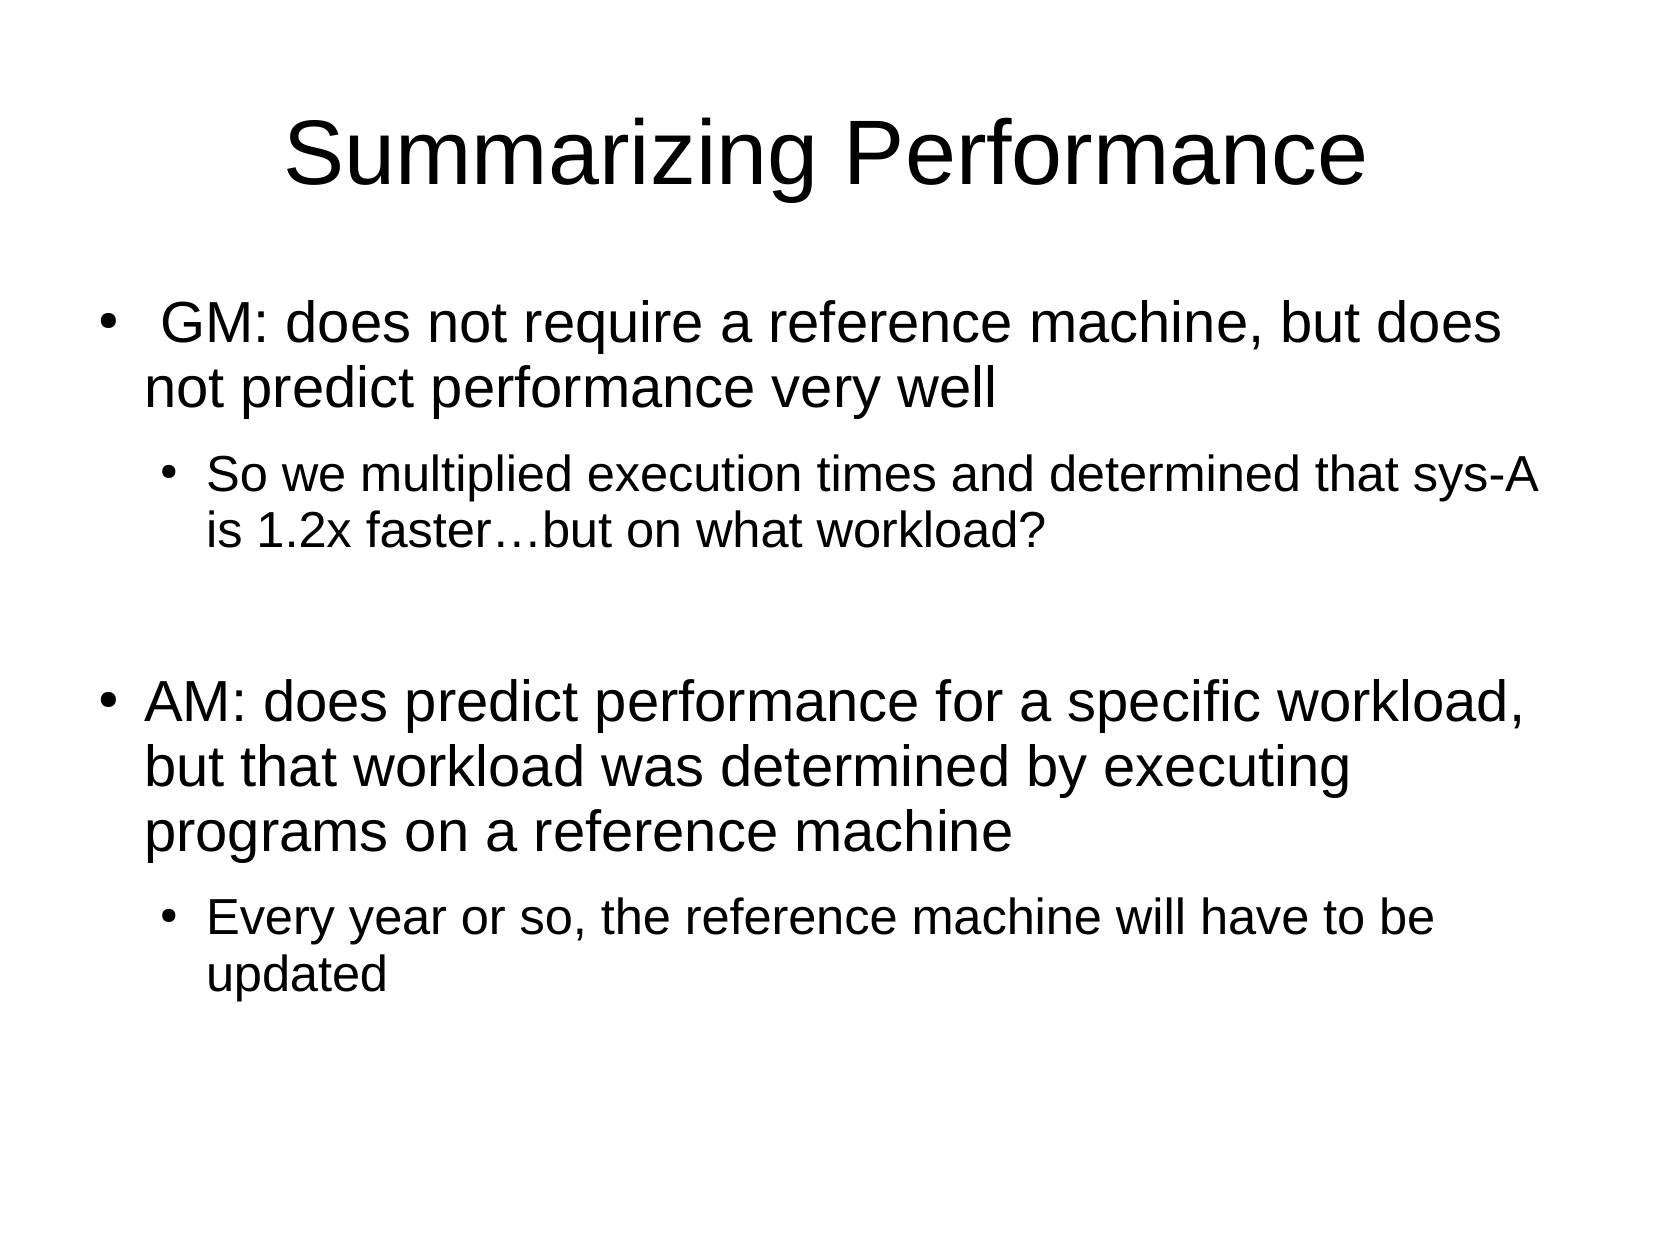

# Summarizing Performance
 GM: does not require a reference machine, but does not predict performance very well
So we multiplied execution times and determined that sys-A is 1.2x faster…but on what workload?
AM: does predict performance for a specific workload, but that workload was determined by executing programs on a reference machine
Every year or so, the reference machine will have to be updated